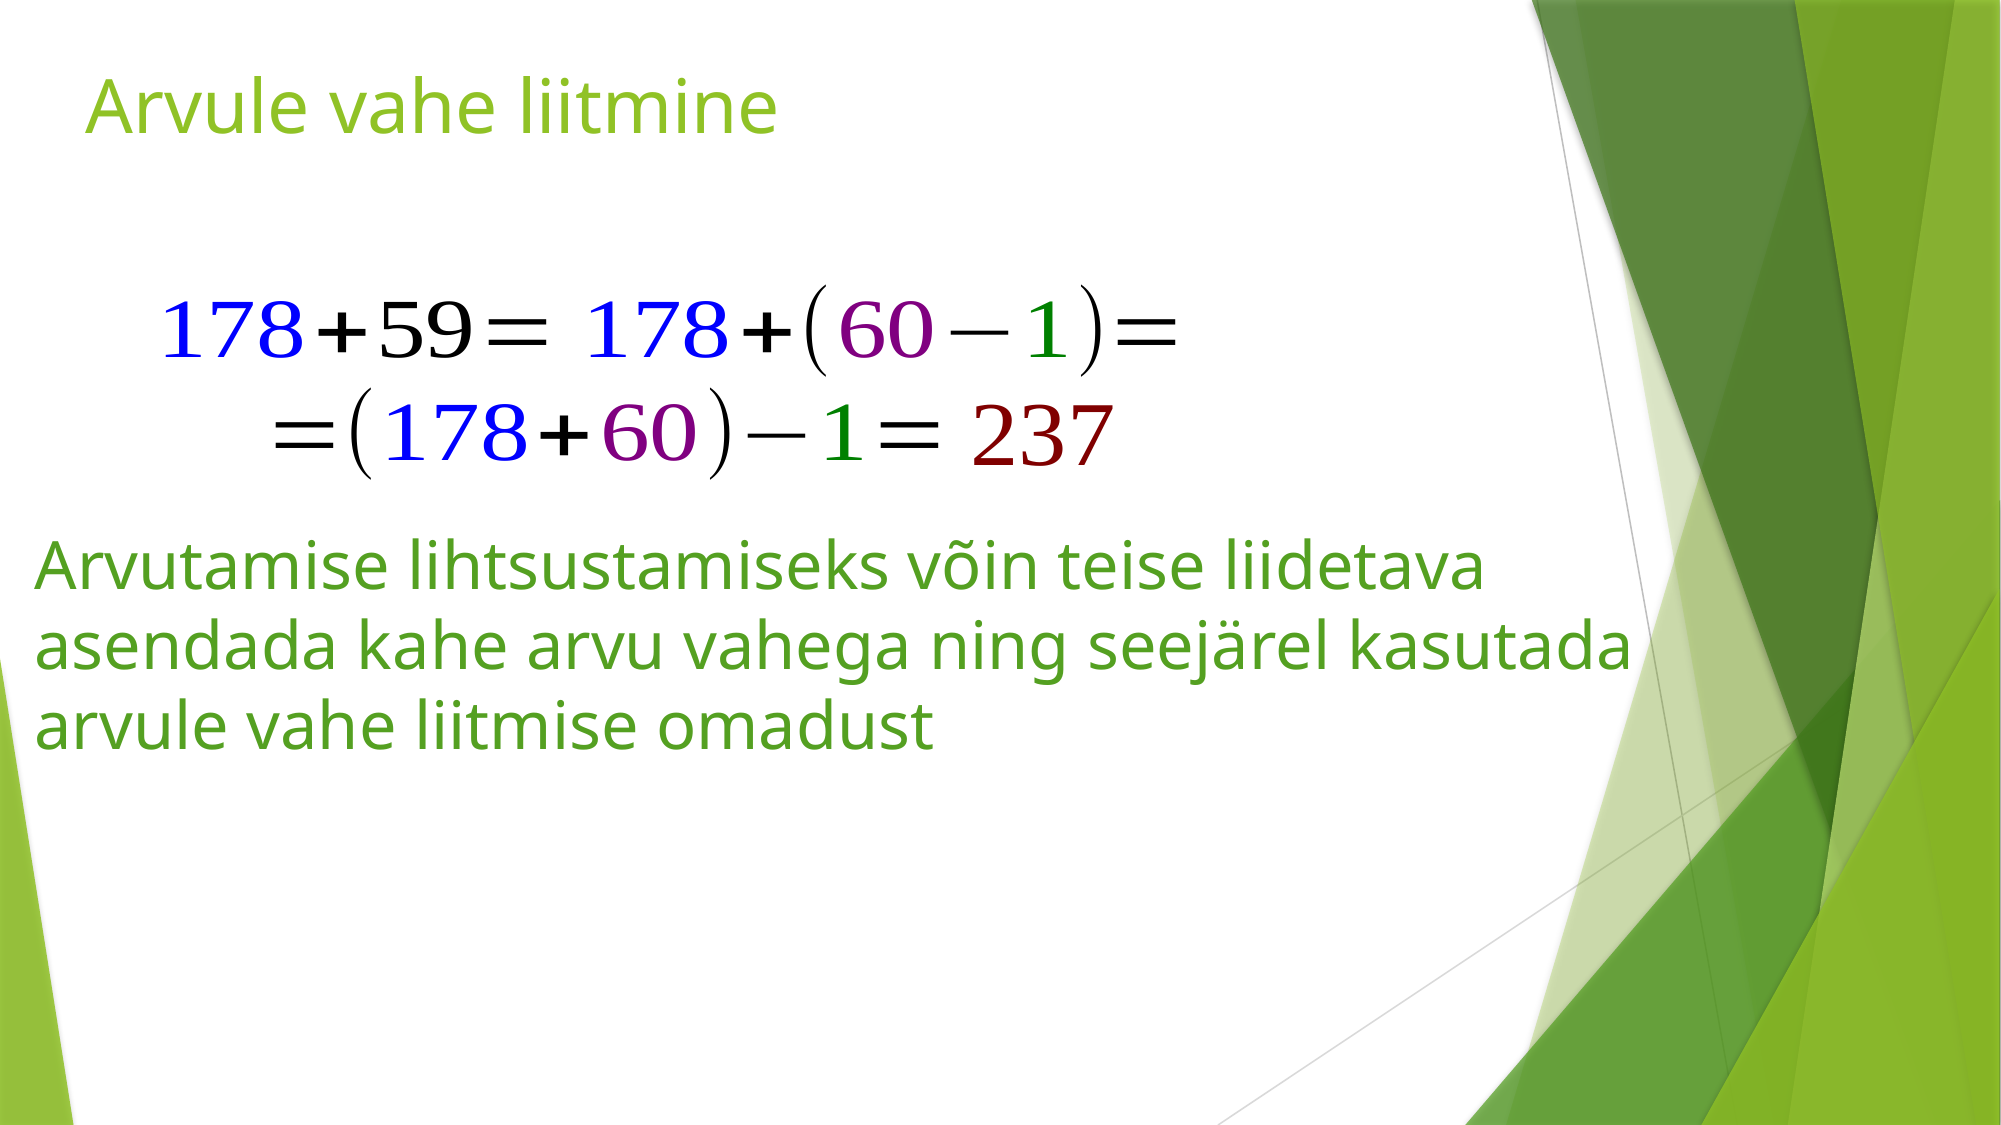

# Arvule vahe liitmine
Arvutamise lihtsustamiseks võin teise liidetava
asendada kahe arvu vahega ning seejärel kasutada
arvule vahe liitmise omadust